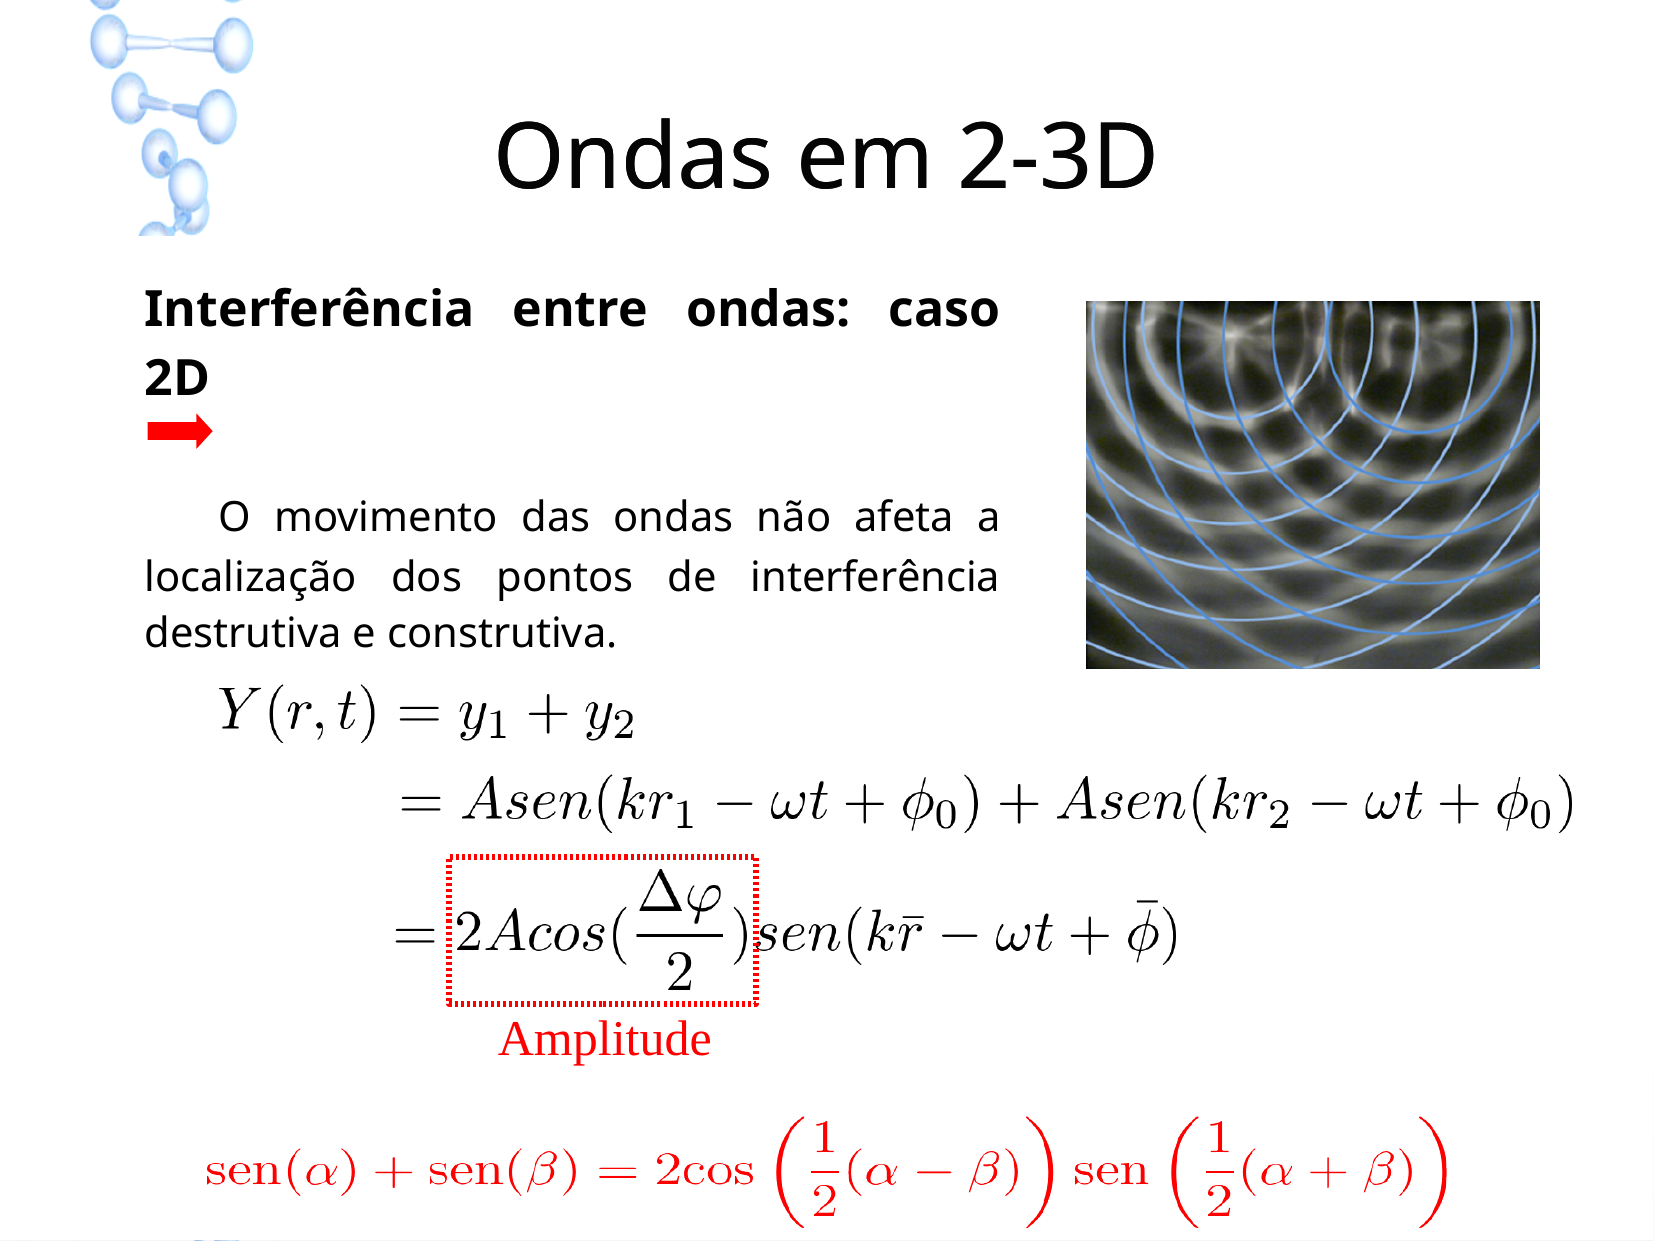

# Ondas em 2-3D
Ondas em 2-3D
Interferência entre ondas: caso 2D
	O movimento das ondas não afeta a localização dos pontos de interferência destrutiva e construtiva.
Amplitude